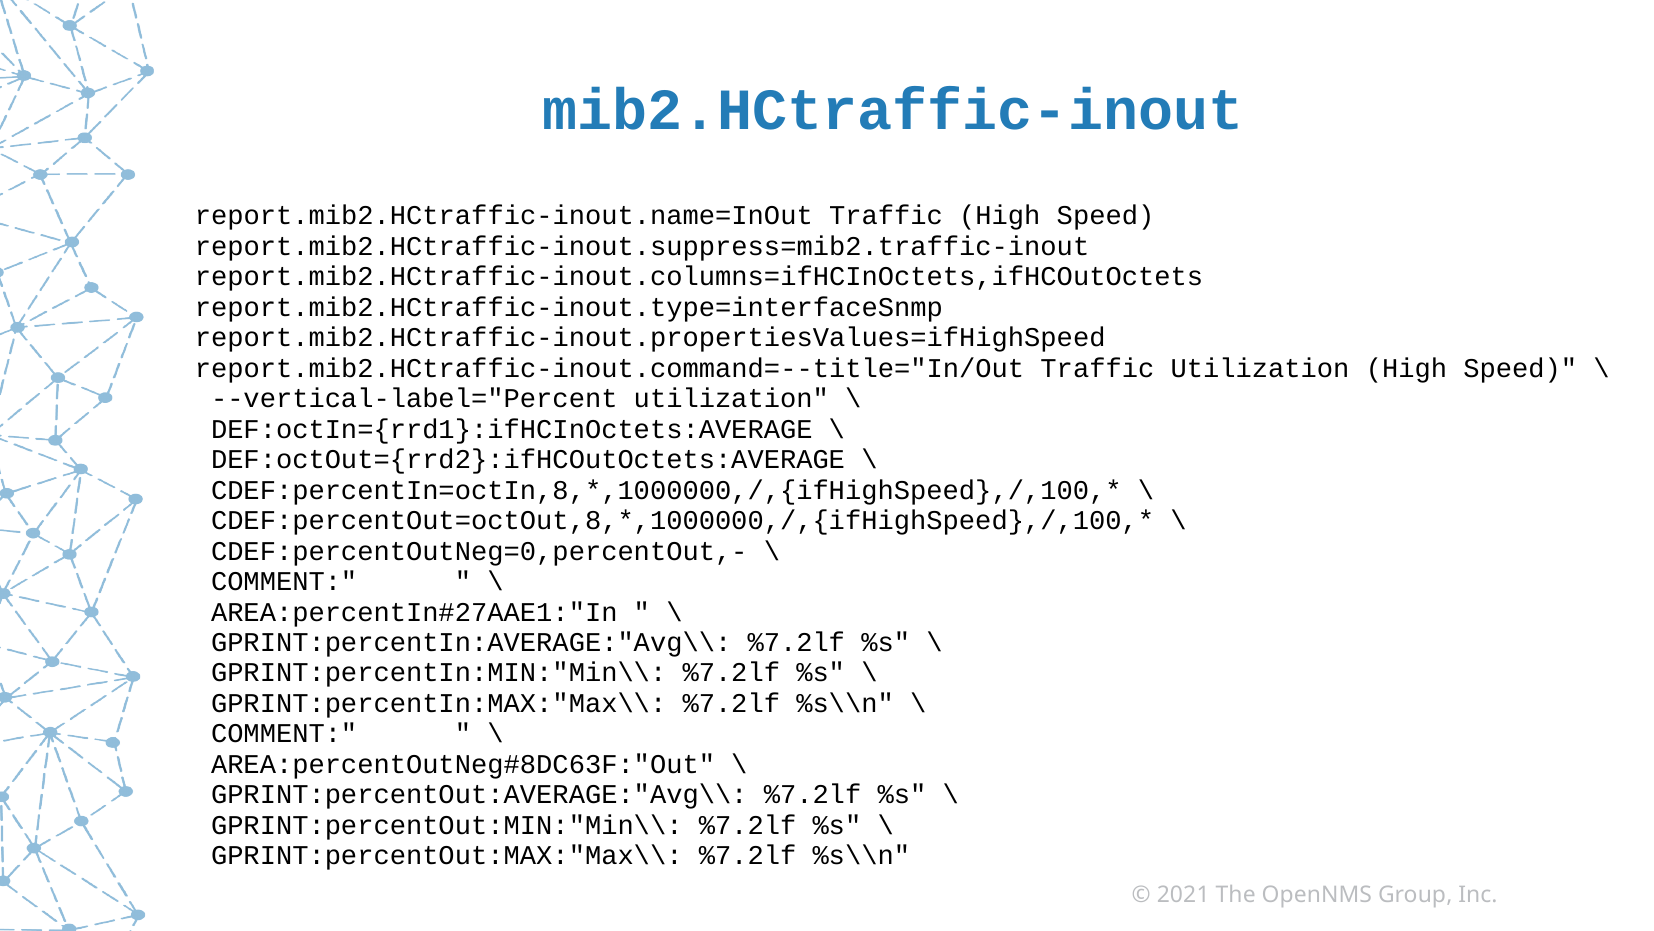

# mib2.HCtraffic-inout
report.mib2.HCtraffic-inout.name=InOut Traffic (High Speed)
report.mib2.HCtraffic-inout.suppress=mib2.traffic-inout
report.mib2.HCtraffic-inout.columns=ifHCInOctets,ifHCOutOctets
report.mib2.HCtraffic-inout.type=interfaceSnmp
report.mib2.HCtraffic-inout.propertiesValues=ifHighSpeed
report.mib2.HCtraffic-inout.command=--title="In/Out Traffic Utilization (High Speed)" \
 --vertical-label="Percent utilization" \
 DEF:octIn={rrd1}:ifHCInOctets:AVERAGE \
 DEF:octOut={rrd2}:ifHCOutOctets:AVERAGE \
 CDEF:percentIn=octIn,8,*,1000000,/,{ifHighSpeed},/,100,* \
 CDEF:percentOut=octOut,8,*,1000000,/,{ifHighSpeed},/,100,* \
 CDEF:percentOutNeg=0,percentOut,- \
 COMMENT:" " \
 AREA:percentIn#27AAE1:"In " \
 GPRINT:percentIn:AVERAGE:"Avg\\: %7.2lf %s" \
 GPRINT:percentIn:MIN:"Min\\: %7.2lf %s" \
 GPRINT:percentIn:MAX:"Max\\: %7.2lf %s\\n" \
 COMMENT:" " \
 AREA:percentOutNeg#8DC63F:"Out" \
 GPRINT:percentOut:AVERAGE:"Avg\\: %7.2lf %s" \
 GPRINT:percentOut:MIN:"Min\\: %7.2lf %s" \
 GPRINT:percentOut:MAX:"Max\\: %7.2lf %s\\n"